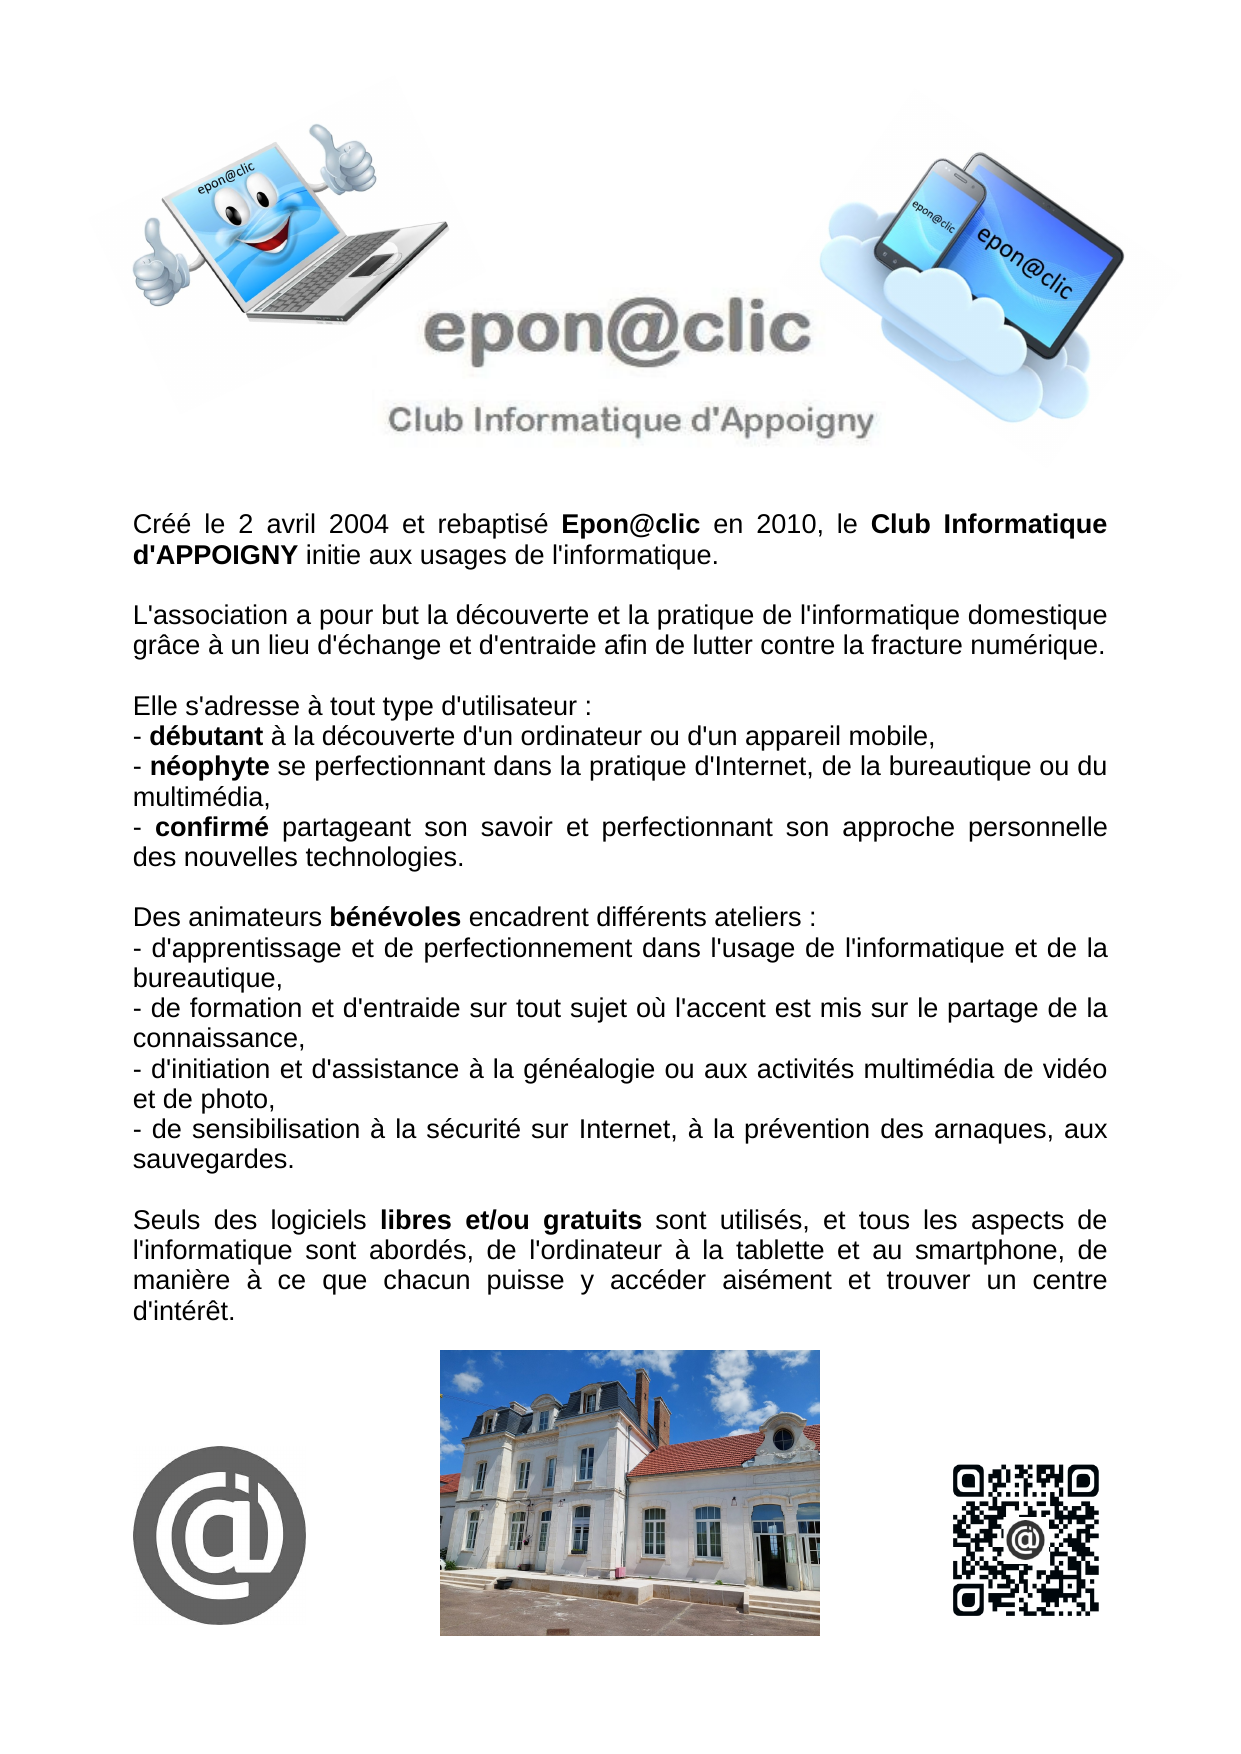

Créé le 2 avril 2004 et rebaptisé Epon@clic en 2010, le Club Informatique d'APPOIGNY initie aux usages de l'informatique.
L'association a pour but la découverte et la pratique de l'informatique domestique grâce à un lieu d'échange et d'entraide afin de lutter contre la fracture numérique.
Elle s'adresse à tout type d'utilisateur :
- débutant à la découverte d'un ordinateur ou d'un appareil mobile,
- néophyte se perfectionnant dans la pratique d'Internet, de la bureautique ou du multimédia,
- confirmé partageant son savoir et perfectionnant son approche personnelle des nouvelles technologies.
Des animateurs bénévoles encadrent différents ateliers :
- d'apprentissage et de perfectionnement dans l'usage de l'informatique et de la bureautique,
- de formation et d'entraide sur tout sujet où l'accent est mis sur le partage de la connaissance,
- d'initiation et d'assistance à la généalogie ou aux activités multimédia de vidéo et de photo,
- de sensibilisation à la sécurité sur Internet, à la prévention des arnaques, aux sauvegardes.
Seuls des logiciels libres et/ou gratuits sont utilisés, et tous les aspects de l'informatique sont abordés, de l'ordinateur à la tablette et au smartphone, de manière à ce que chacun puisse y accéder aisément et trouver un centre d'intérêt.